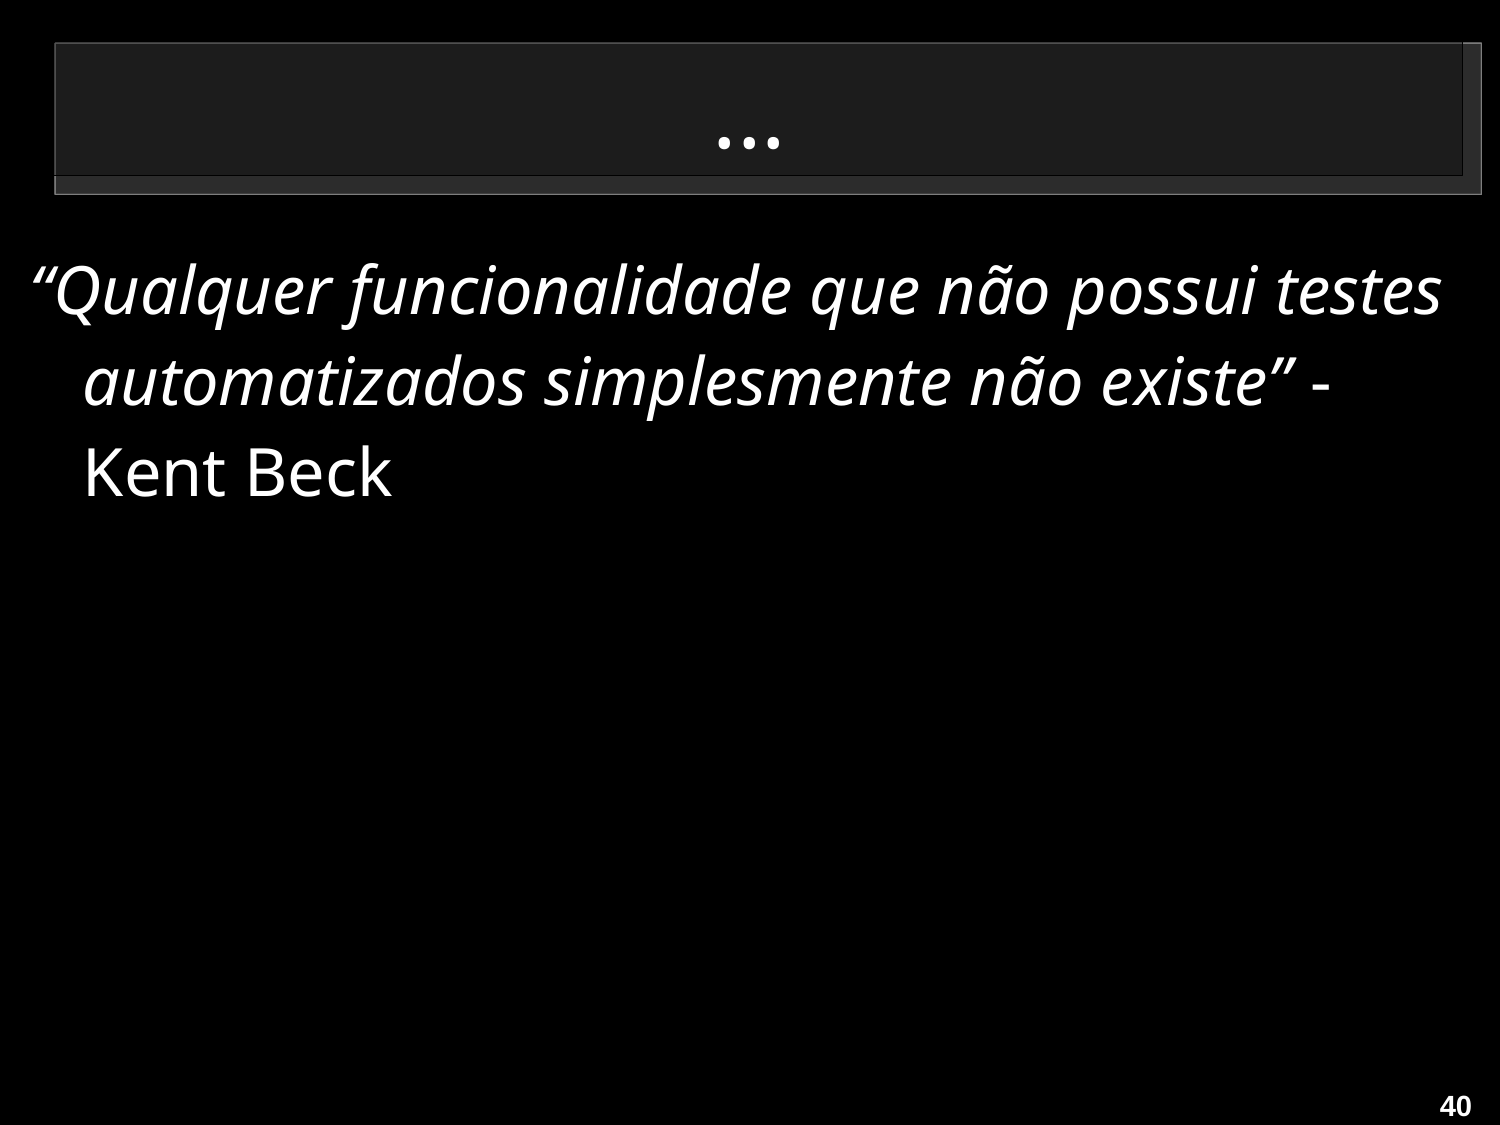

# ...
“Qualquer funcionalidade que não possui testes automatizados simplesmente não existe” - Kent Beck
40